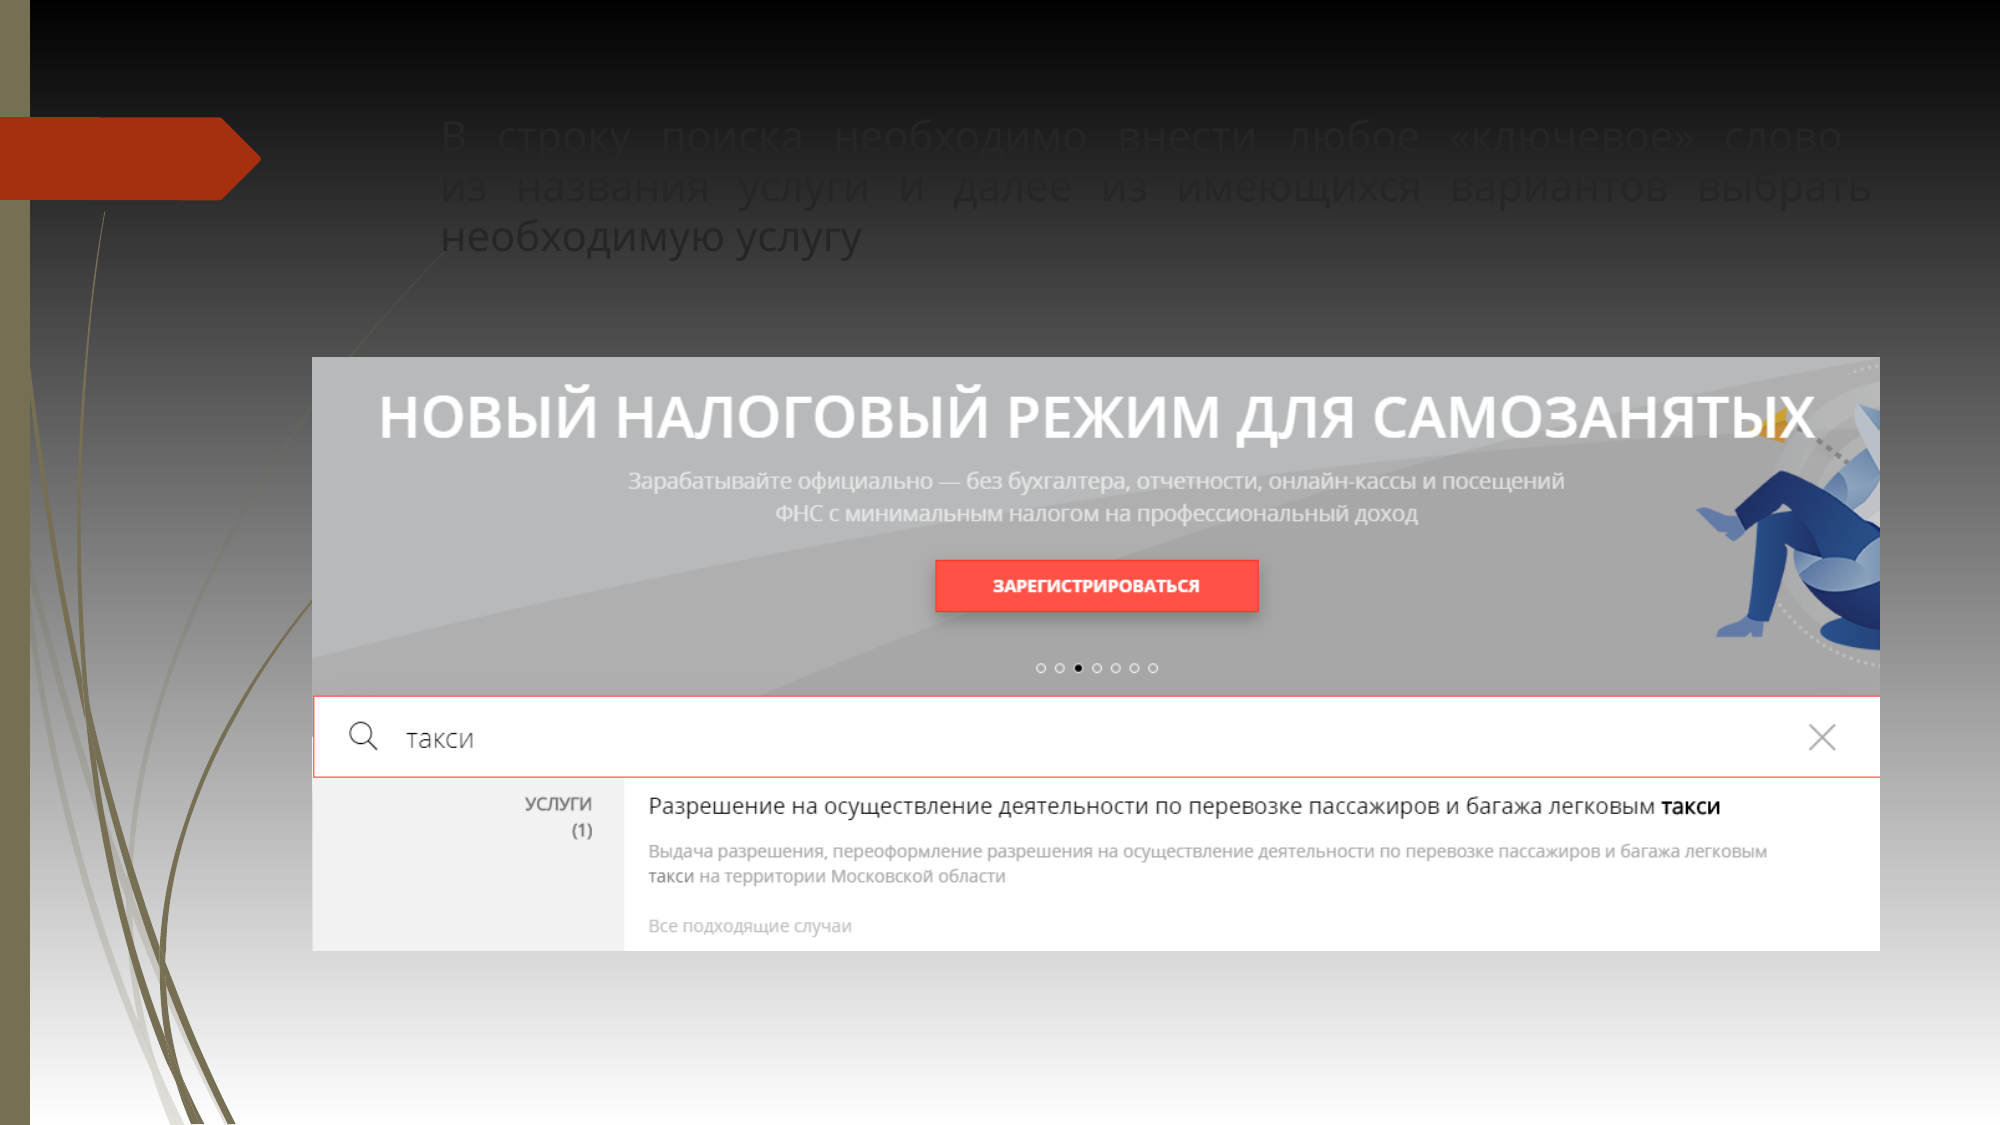

# В строку поиска необходимо внести любое «ключевое» слово из названия услуги и далее из имеющихся вариантов выбрать необходимую услугу